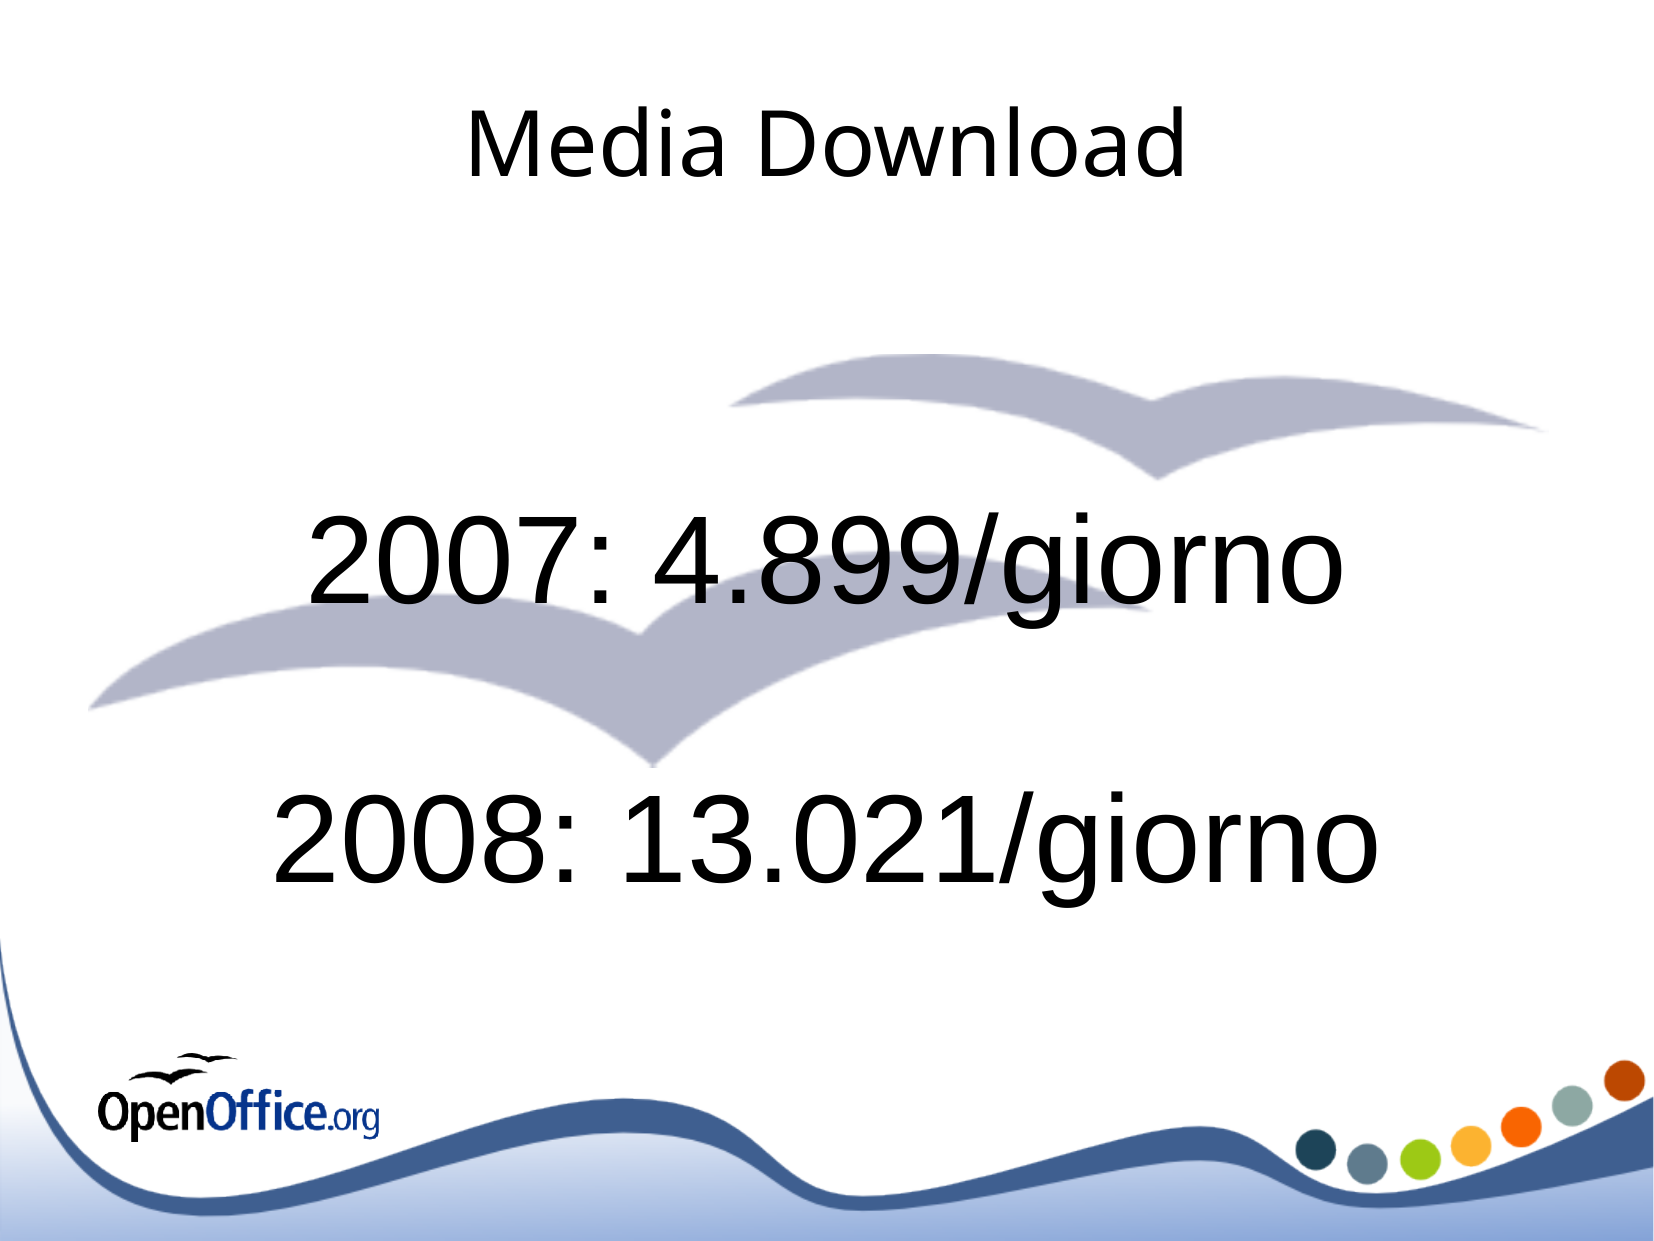

# Media Download
2007: 4.899/giorno
2008: 13.021/giorno